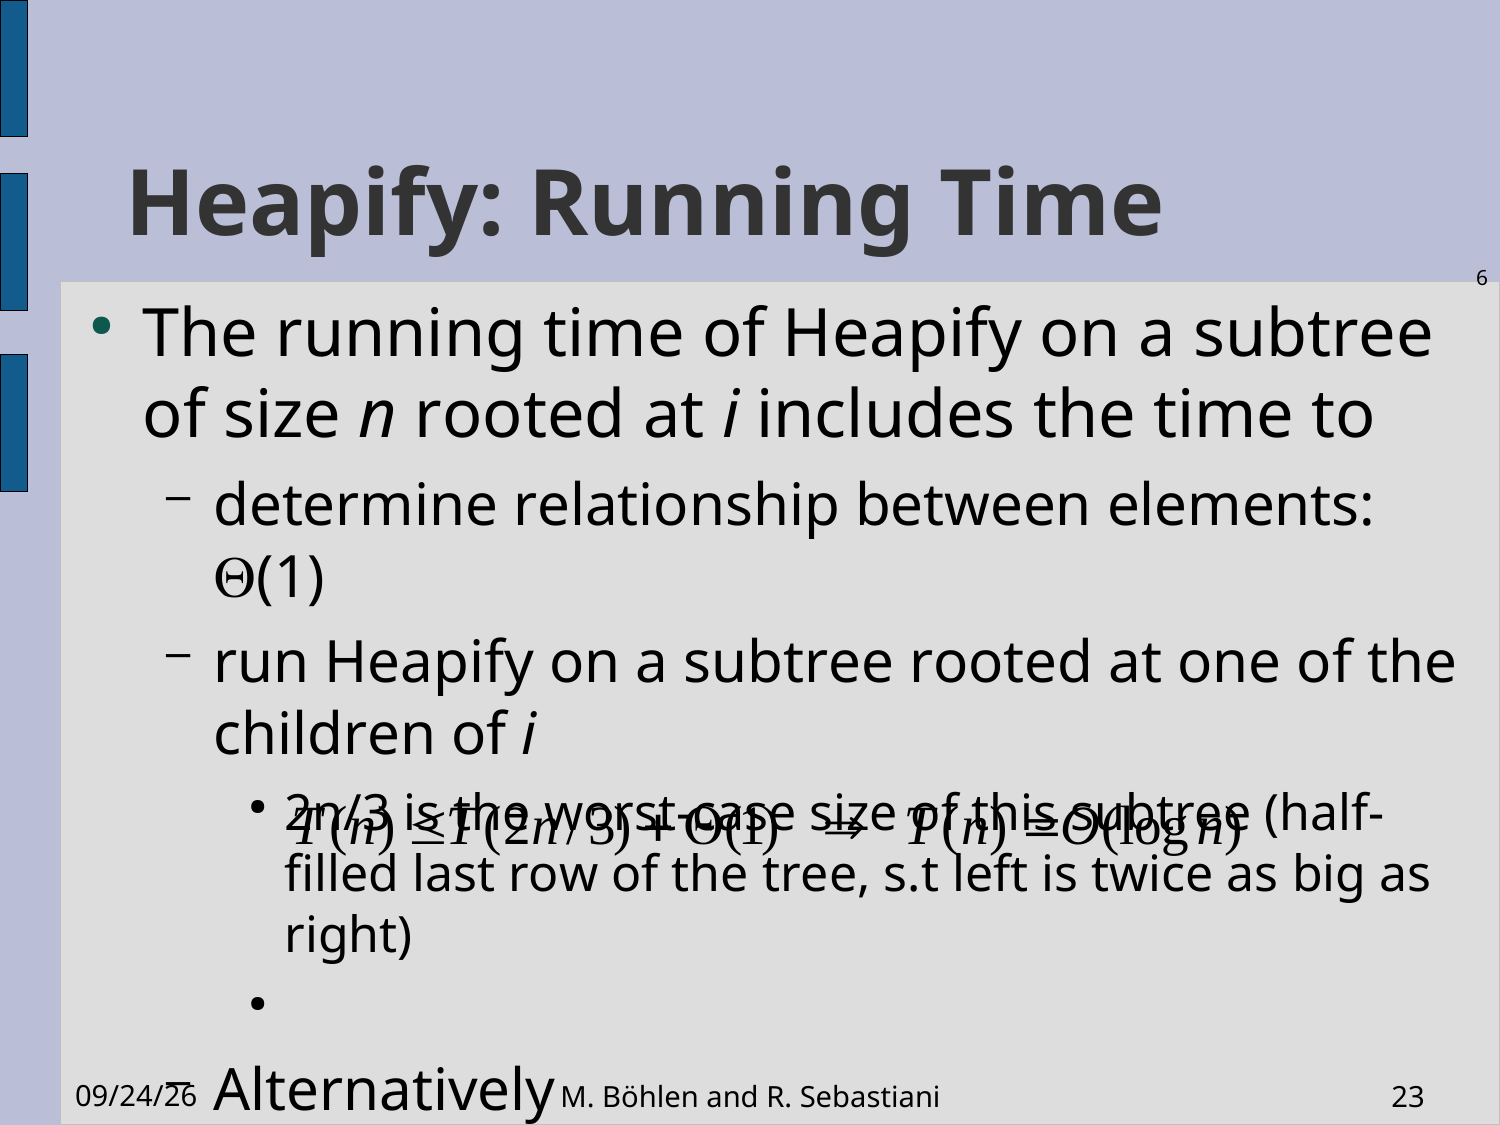

# Heapify: Running Time
6
The running time of Heapify on a subtree of size n rooted at i includes the time to
determine relationship between elements: (1)
run Heapify on a subtree rooted at one of the children of i
2n/3 is the worst-case size of this subtree (half-filled last row of the tree, s.t left is twice as big as right)
Alternatively
Running time on a node of height h: O(h) = O(log n)
M. Böhlen and R. Sebastiani
23